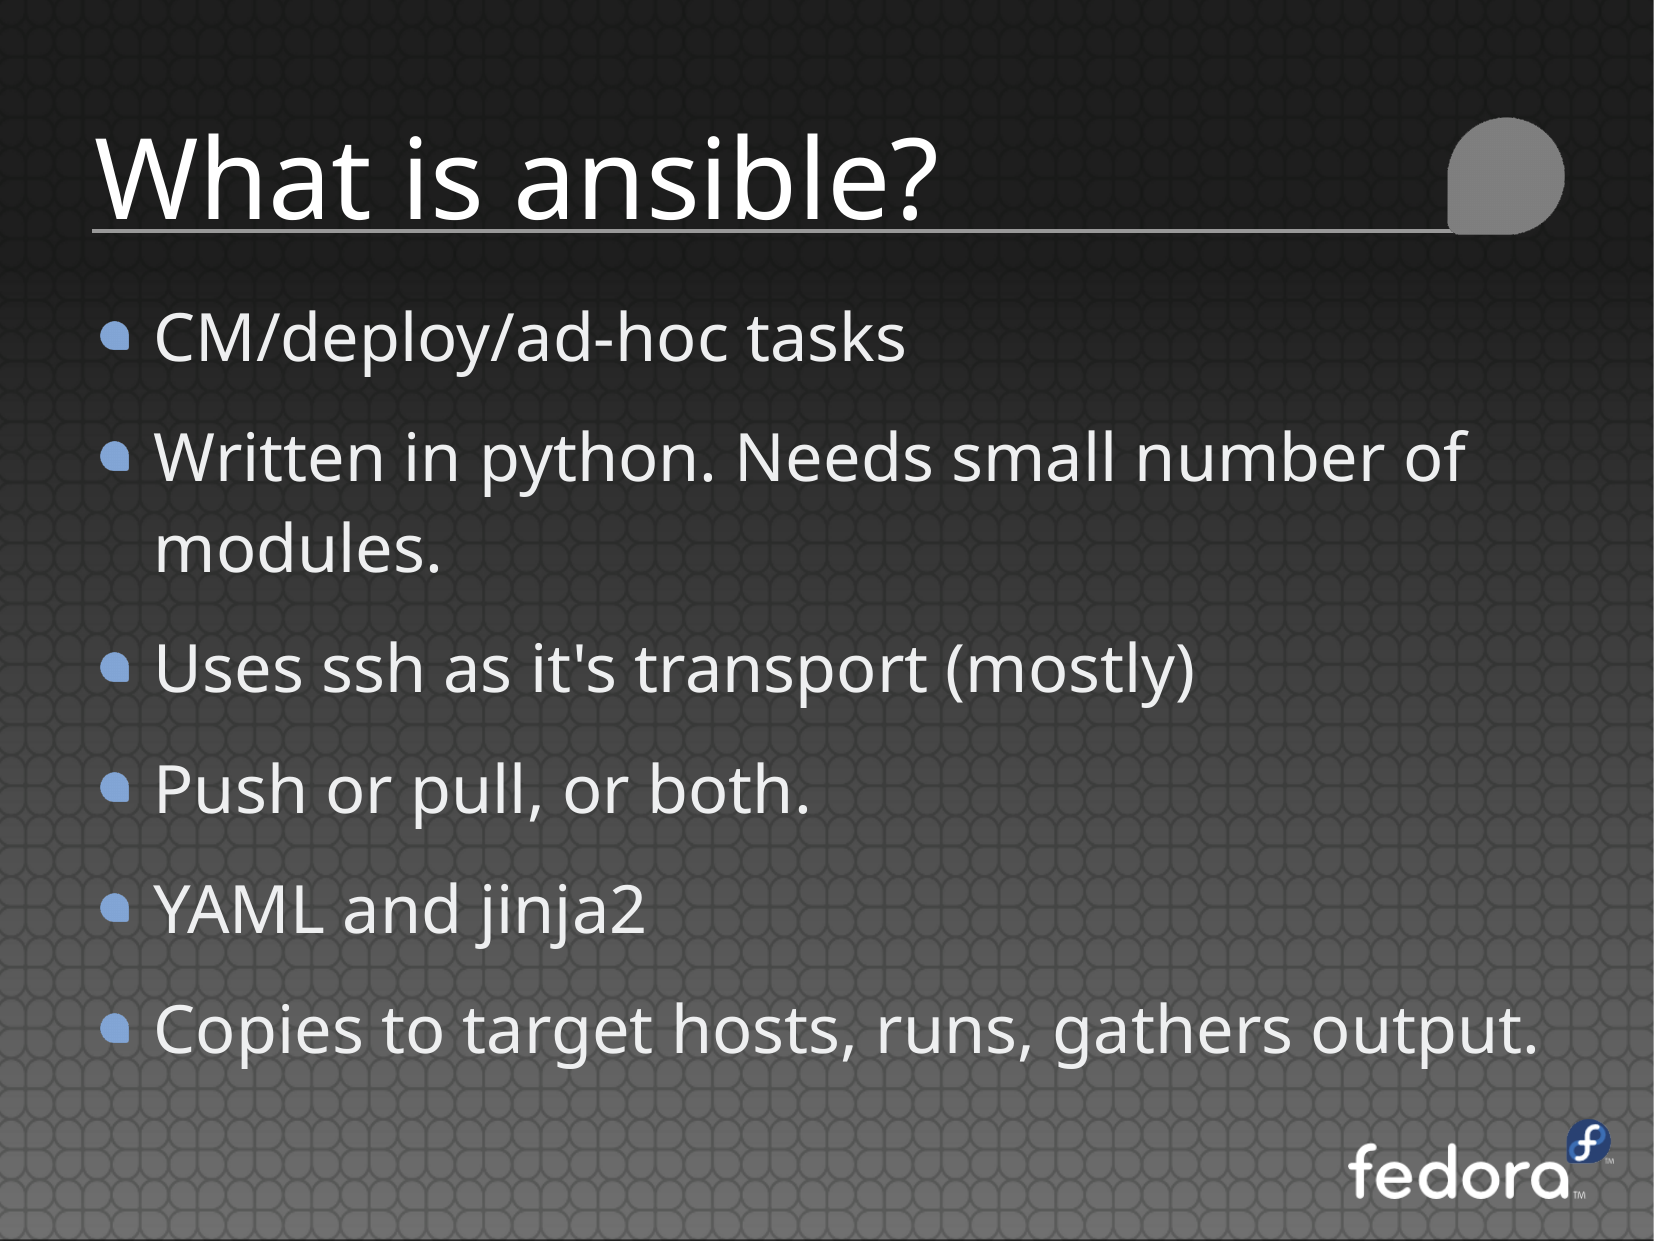

What is ansible?
# CM/deploy/ad-hoc tasks
Written in python. Needs small number of modules.
Uses ssh as it's transport (mostly)
Push or pull, or both.
YAML and jinja2
Copies to target hosts, runs, gathers output.